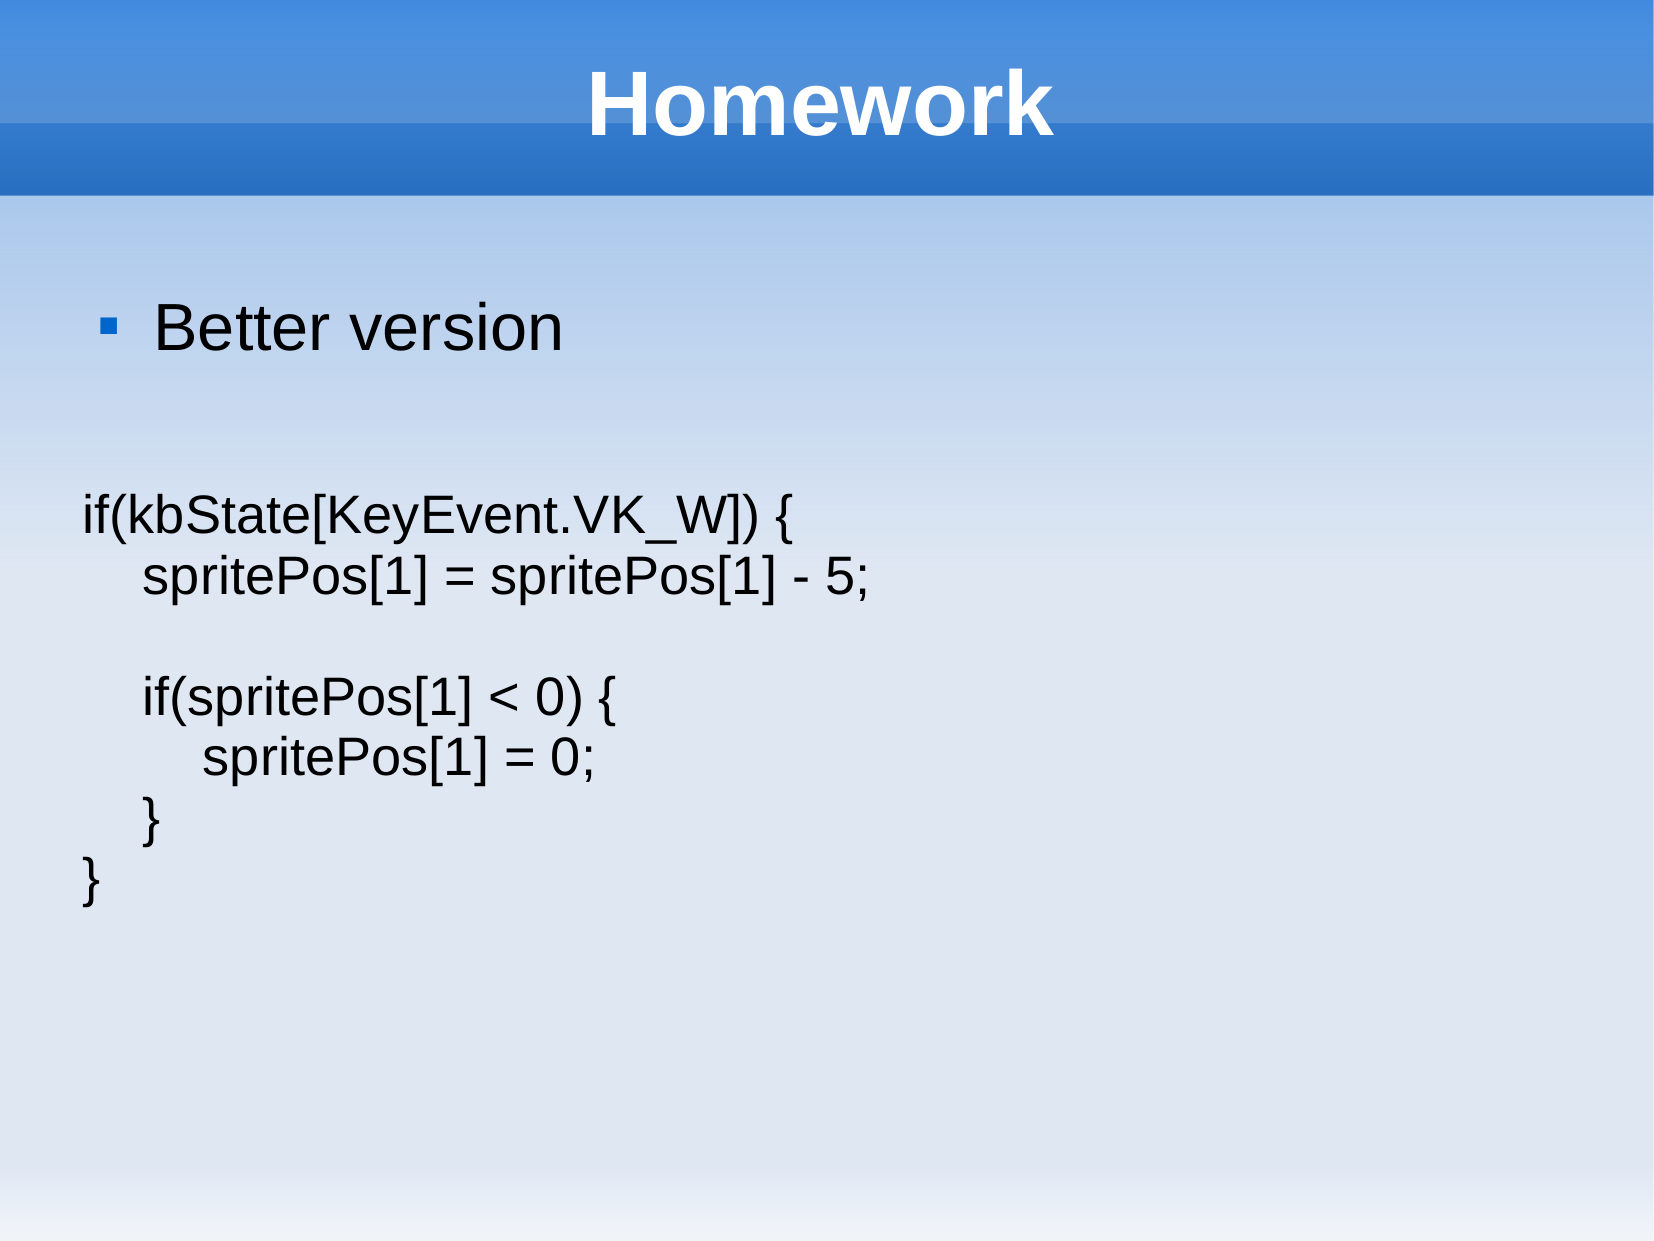

# Homework
Better version
if(kbState[KeyEvent.VK_W]) {
 spritePos[1] = spritePos[1] - 5;
 if(spritePos[1] < 0) {
 spritePos[1] = 0;
 }
}